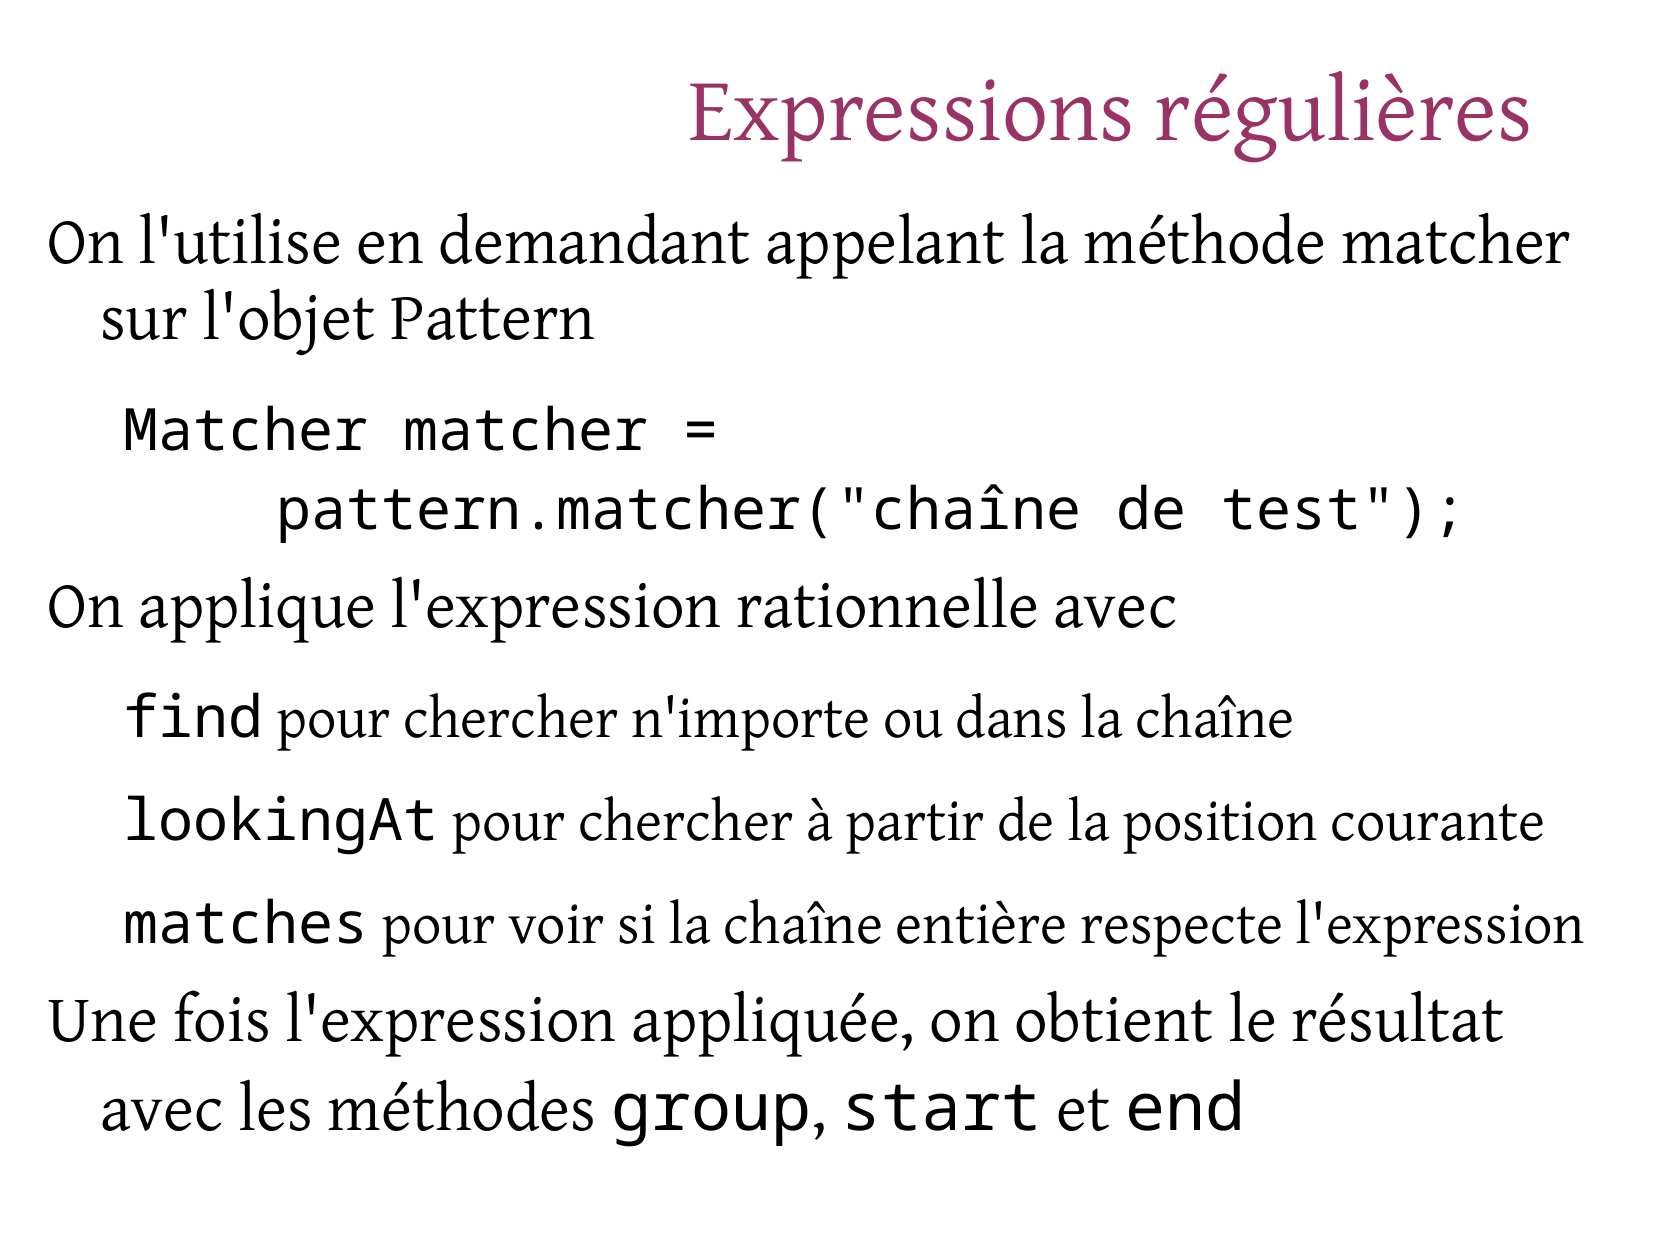

# Expressions régulières
On l'utilise en demandant appelant la méthode matcher sur l'objet Pattern
Matcher matcher =
 pattern.matcher("chaîne de test");
On applique l'expression rationnelle avec
find pour chercher n'importe ou dans la chaîne
lookingAt pour chercher à partir de la position courante
matches pour voir si la chaîne entière respecte l'expression
Une fois l'expression appliquée, on obtient le résultat avec les méthodes group, start et end